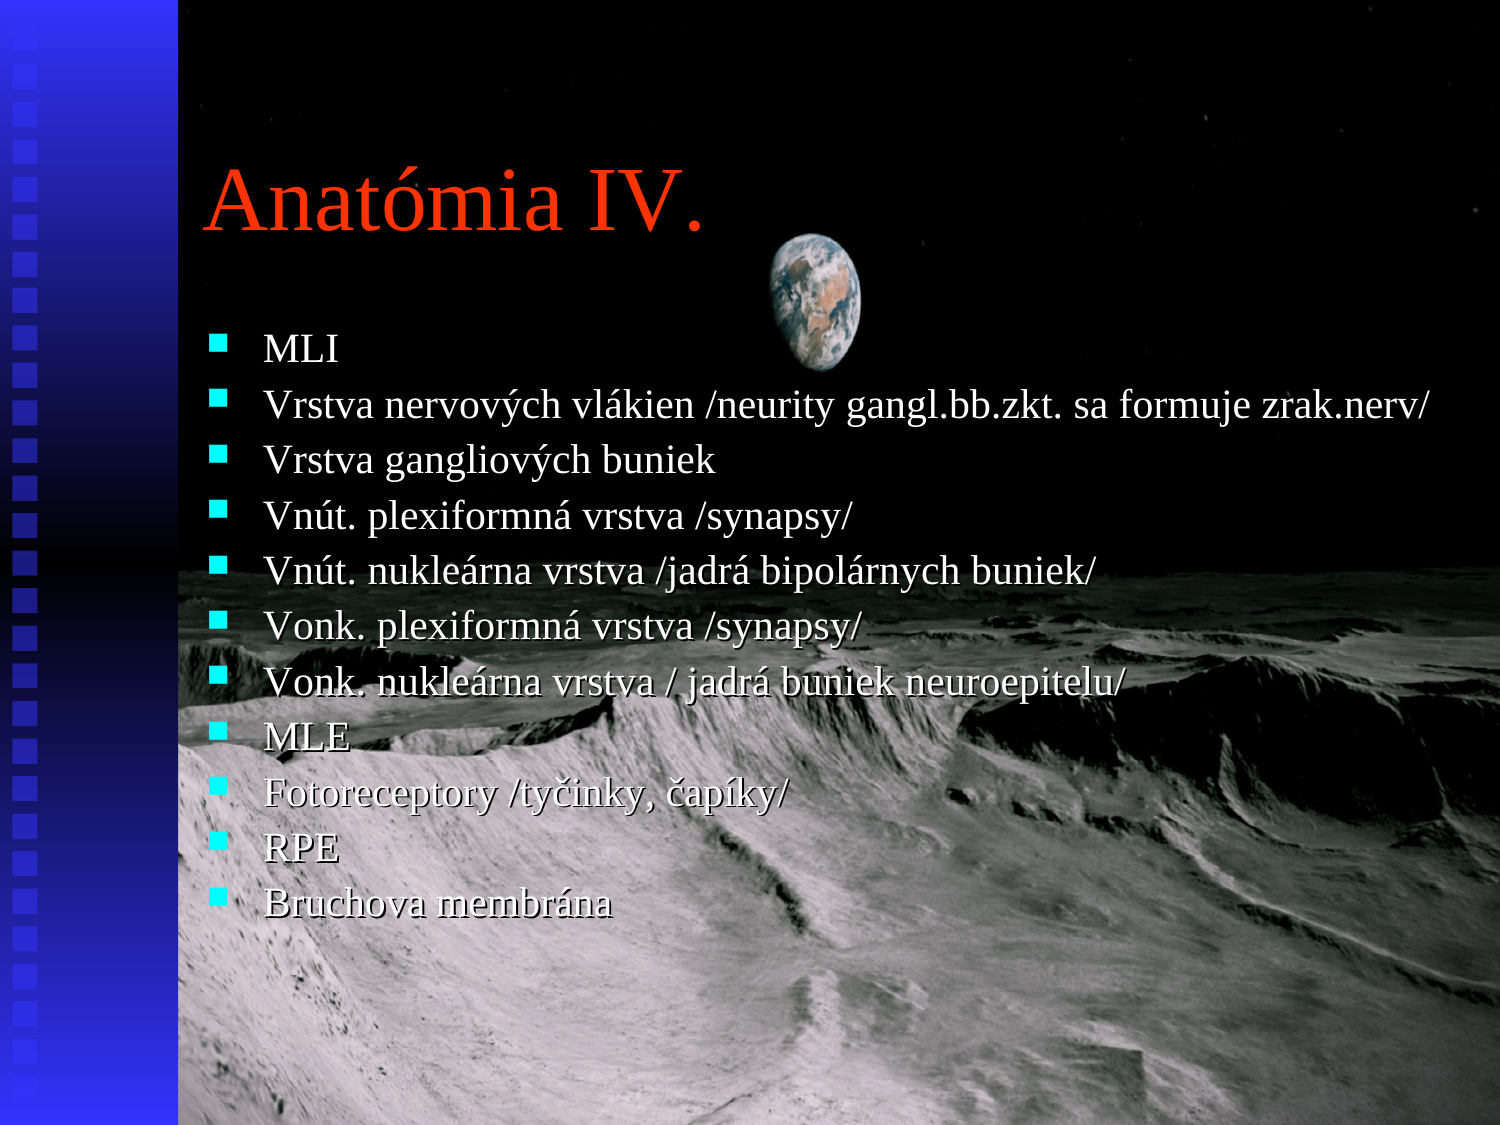

# Anatómia IV.
MLI
Vrstva nervových vlákien /neurity gangl.bb.zkt. sa formuje zrak.nerv/
Vrstva gangliových buniek
Vnút. plexiformná vrstva /synapsy/
Vnút. nukleárna vrstva /jadrá bipolárnych buniek/
Vonk. plexiformná vrstva /synapsy/
Vonk. nukleárna vrstva / jadrá buniek neuroepitelu/
MLE
Fotoreceptory /tyčinky, čapíky/
RPE
Bruchova membrána